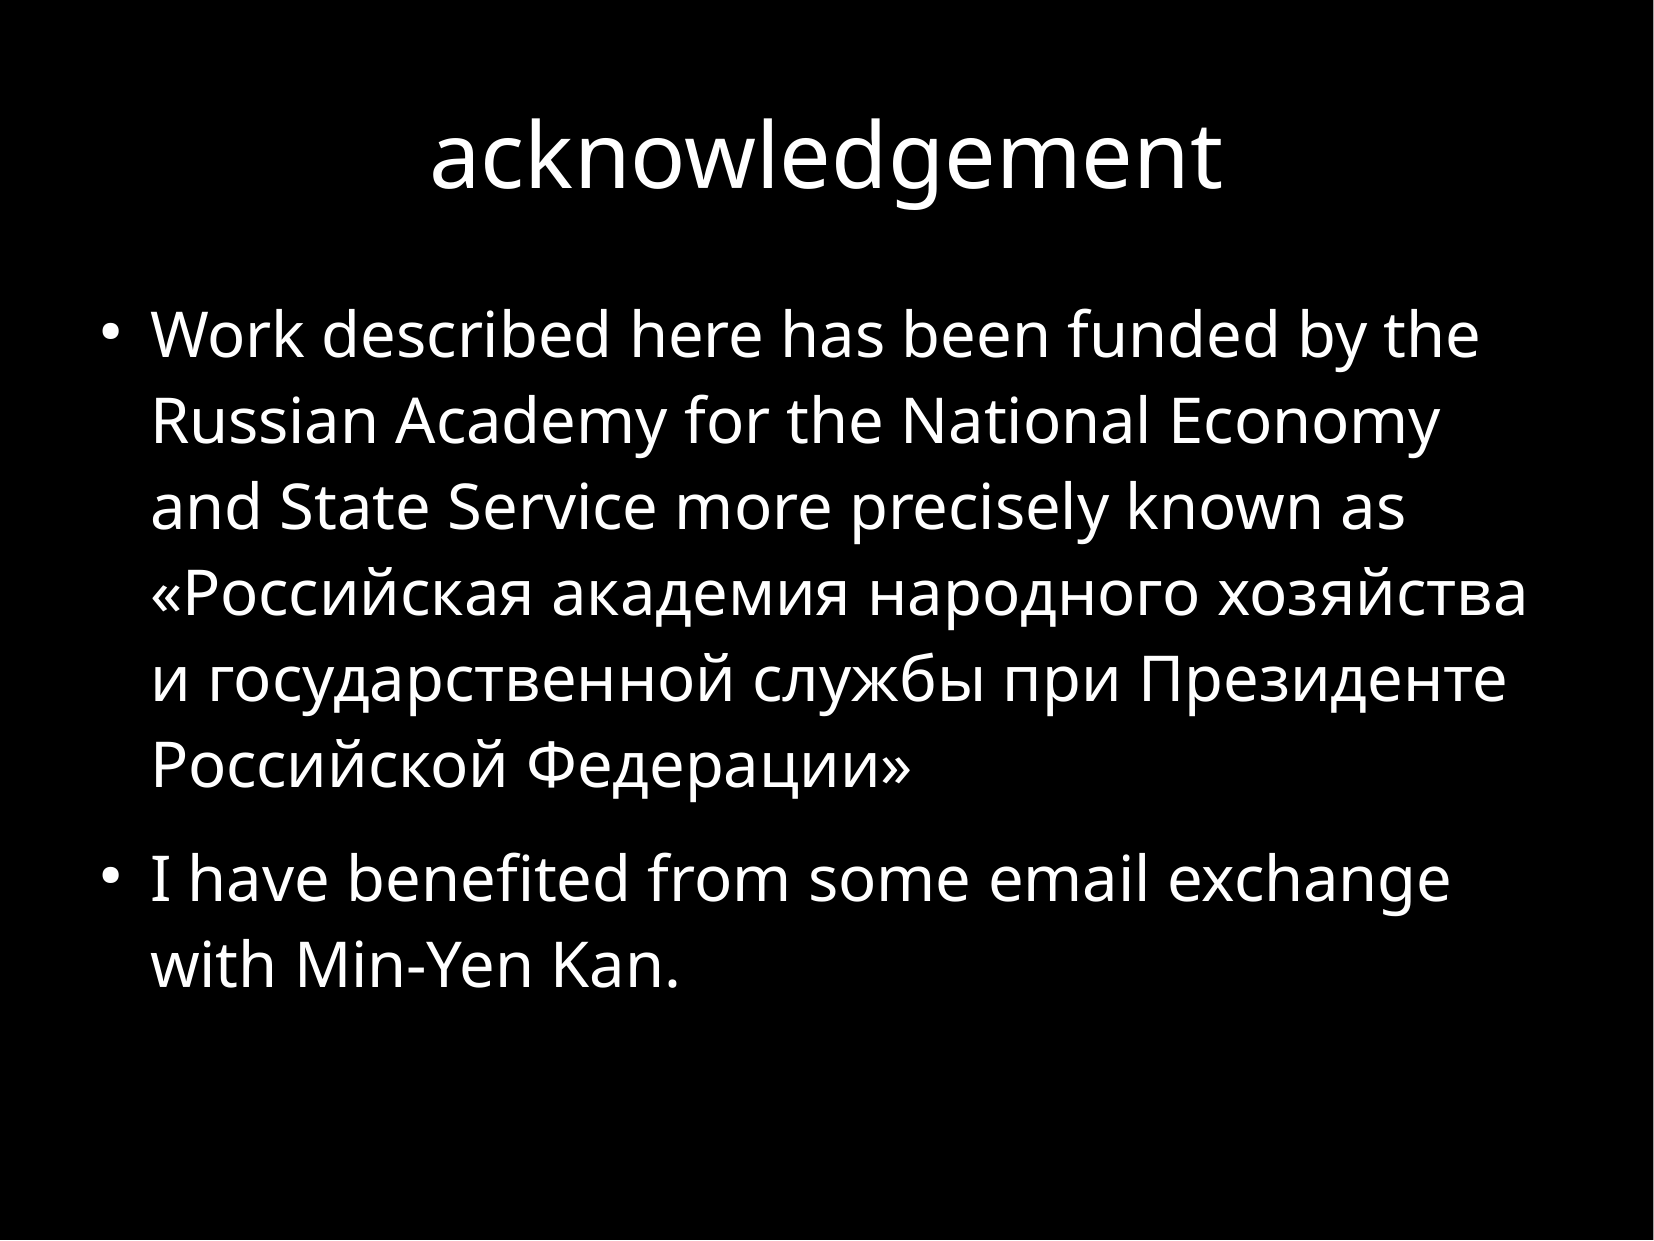

# acknowledgement
Work described here has been funded by the Russian Academy for the National Economy and State Service more precisely known as «Российская академия народного хозяйства и государственной службы при Президенте Российской Федерации»
I have benefited from some email exchange with Min-Yen Kan.